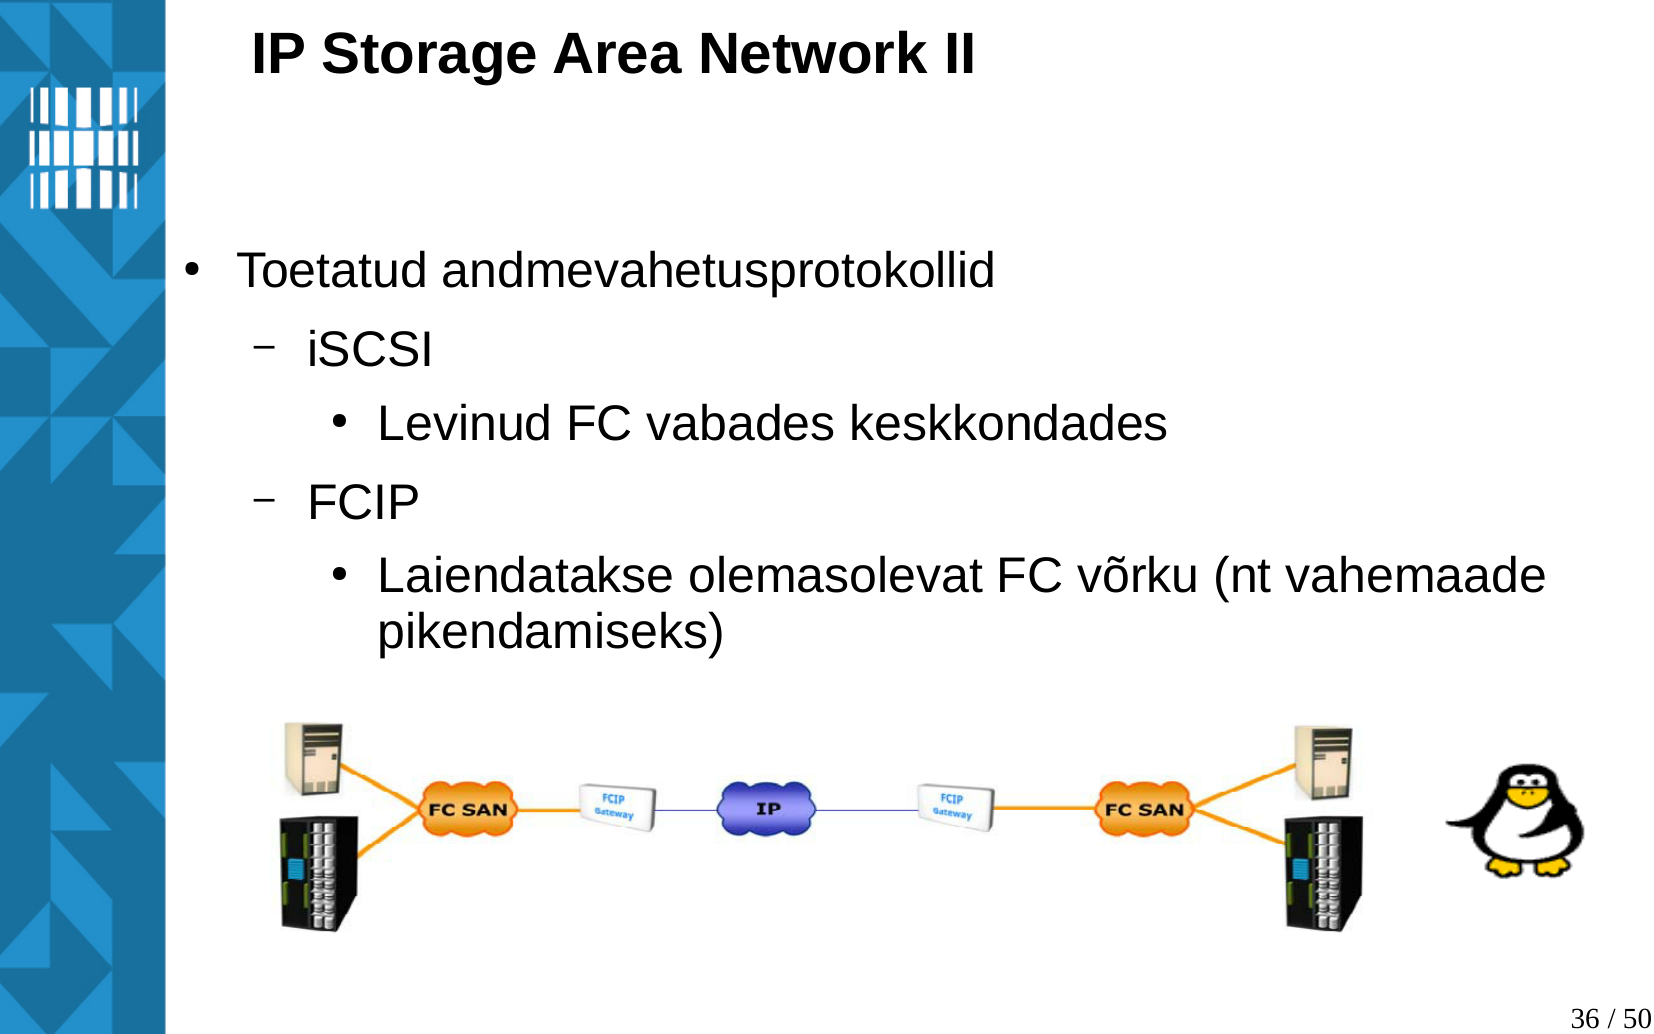

# IP Storage Area Network II
Toetatud andmevahetusprotokollid
iSCSI
Levinud FC vabades keskkondades
FCIP
Laiendatakse olemasolevat FC võrku (nt vahemaade pikendamiseks)